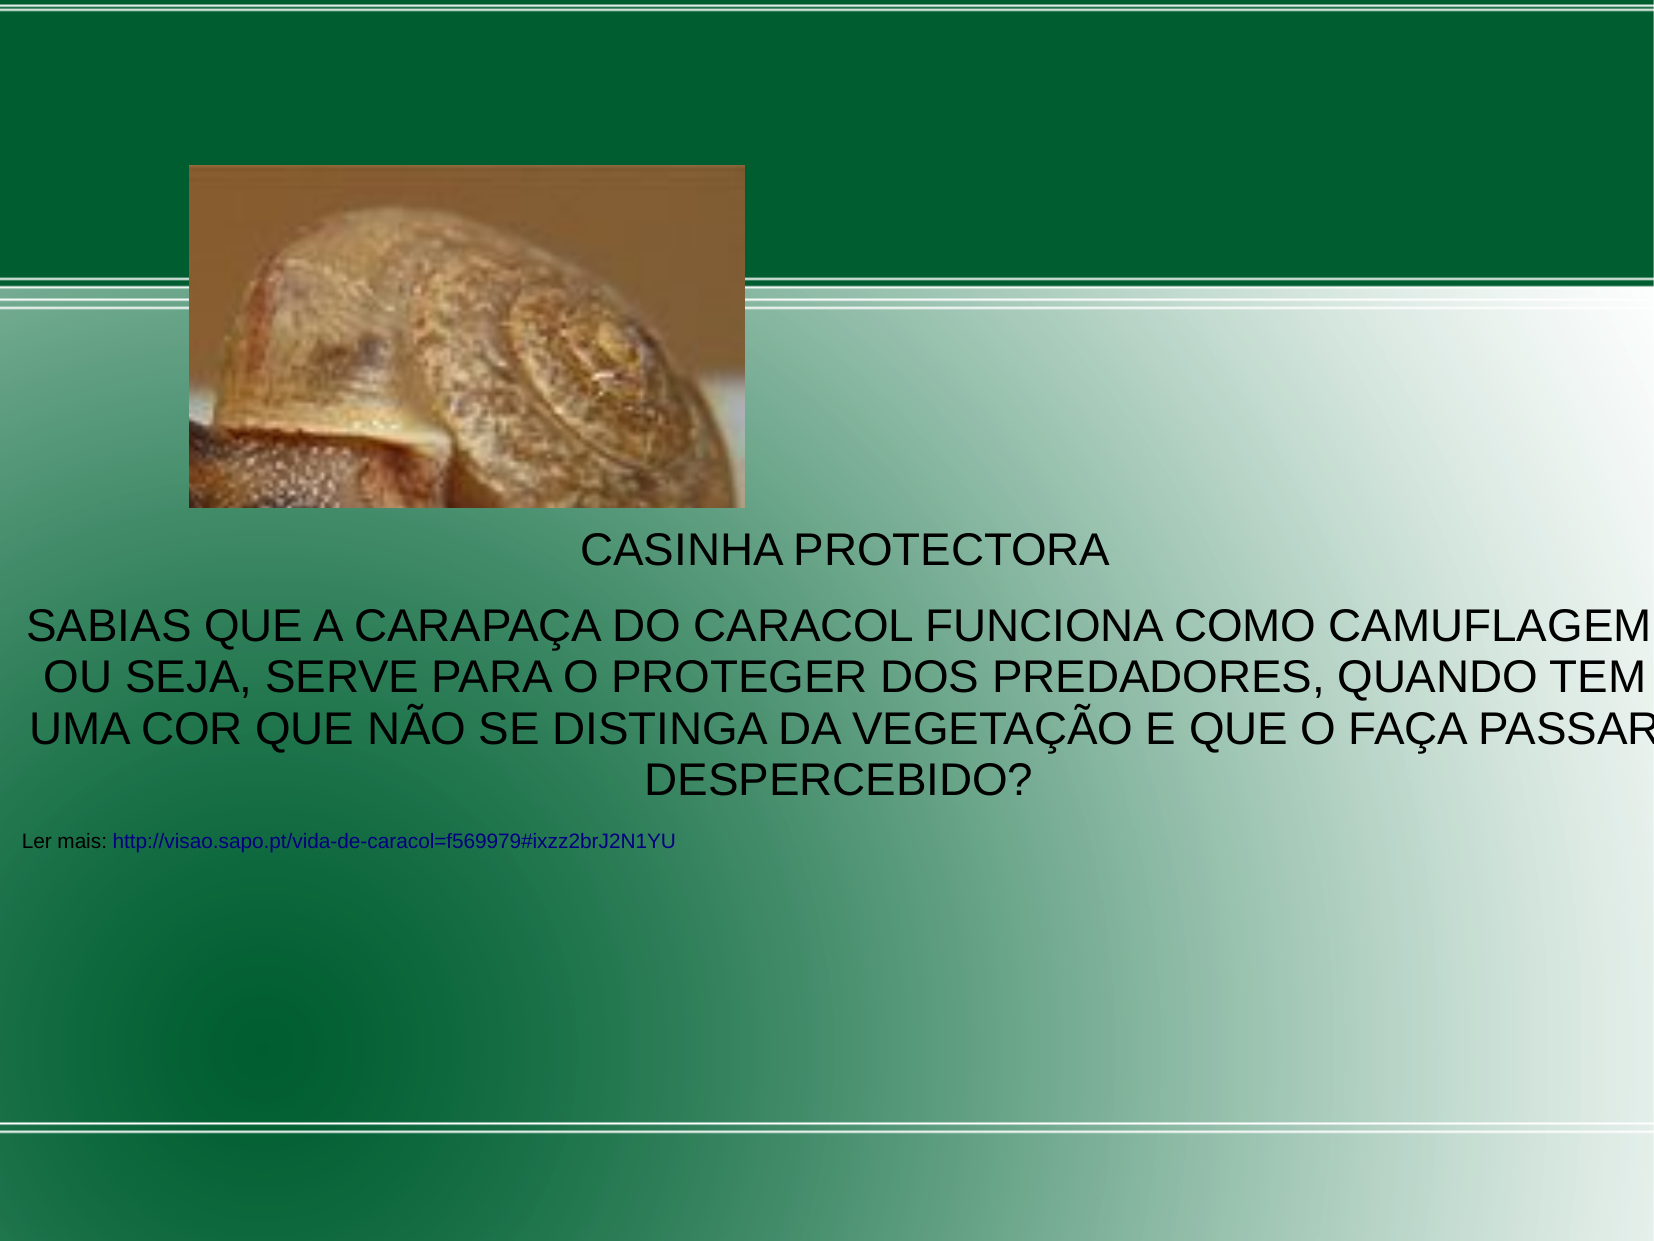

CASINHA PROTECTORA
SABIAS QUE A CARAPAÇA DO CARACOL FUNCIONA COMO CAMUFLAGEM, OU SEJA, SERVE PARA O PROTEGER DOS PREDADORES, QUANDO TEM UMA COR QUE NÃO SE DISTINGA DA VEGETAÇÃO E QUE O FAÇA PASSAR DESPERCEBIDO?
Ler mais: http://visao.sapo.pt/vida-de-caracol=f569979#ixzz2brJ2N1YU